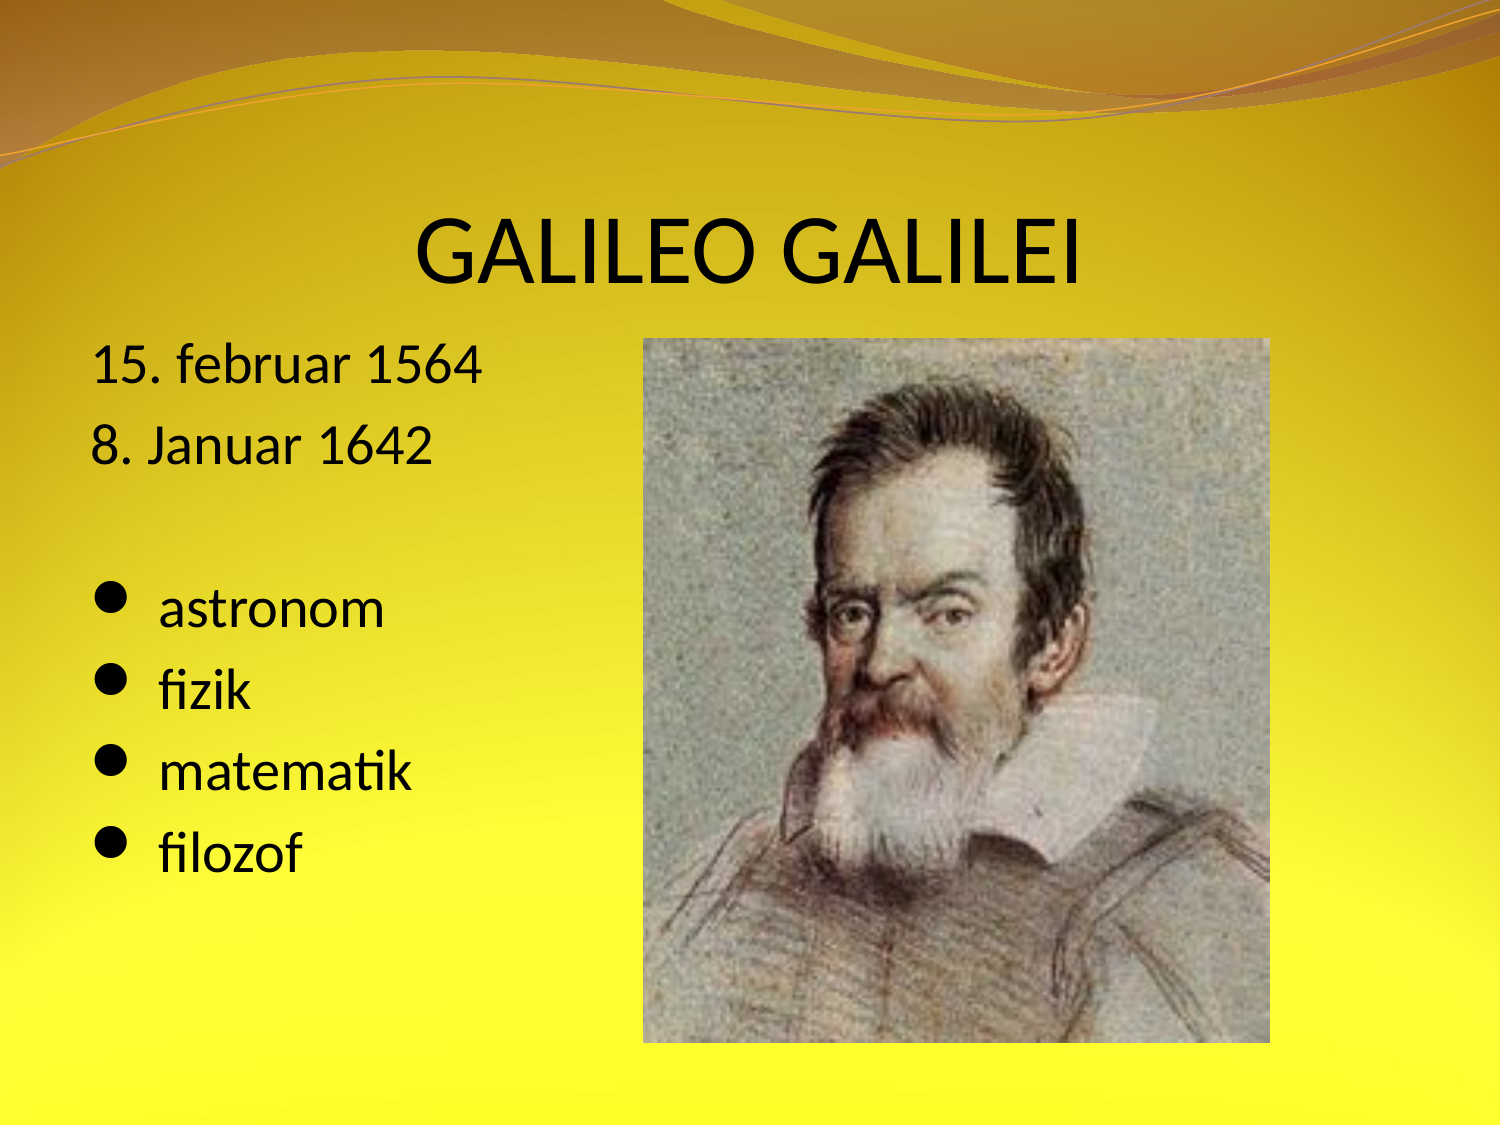

# GALILEO GALILEI
15. februar 1564
8. Januar 1642
 astronom
 fizik
 matematik
 filozof